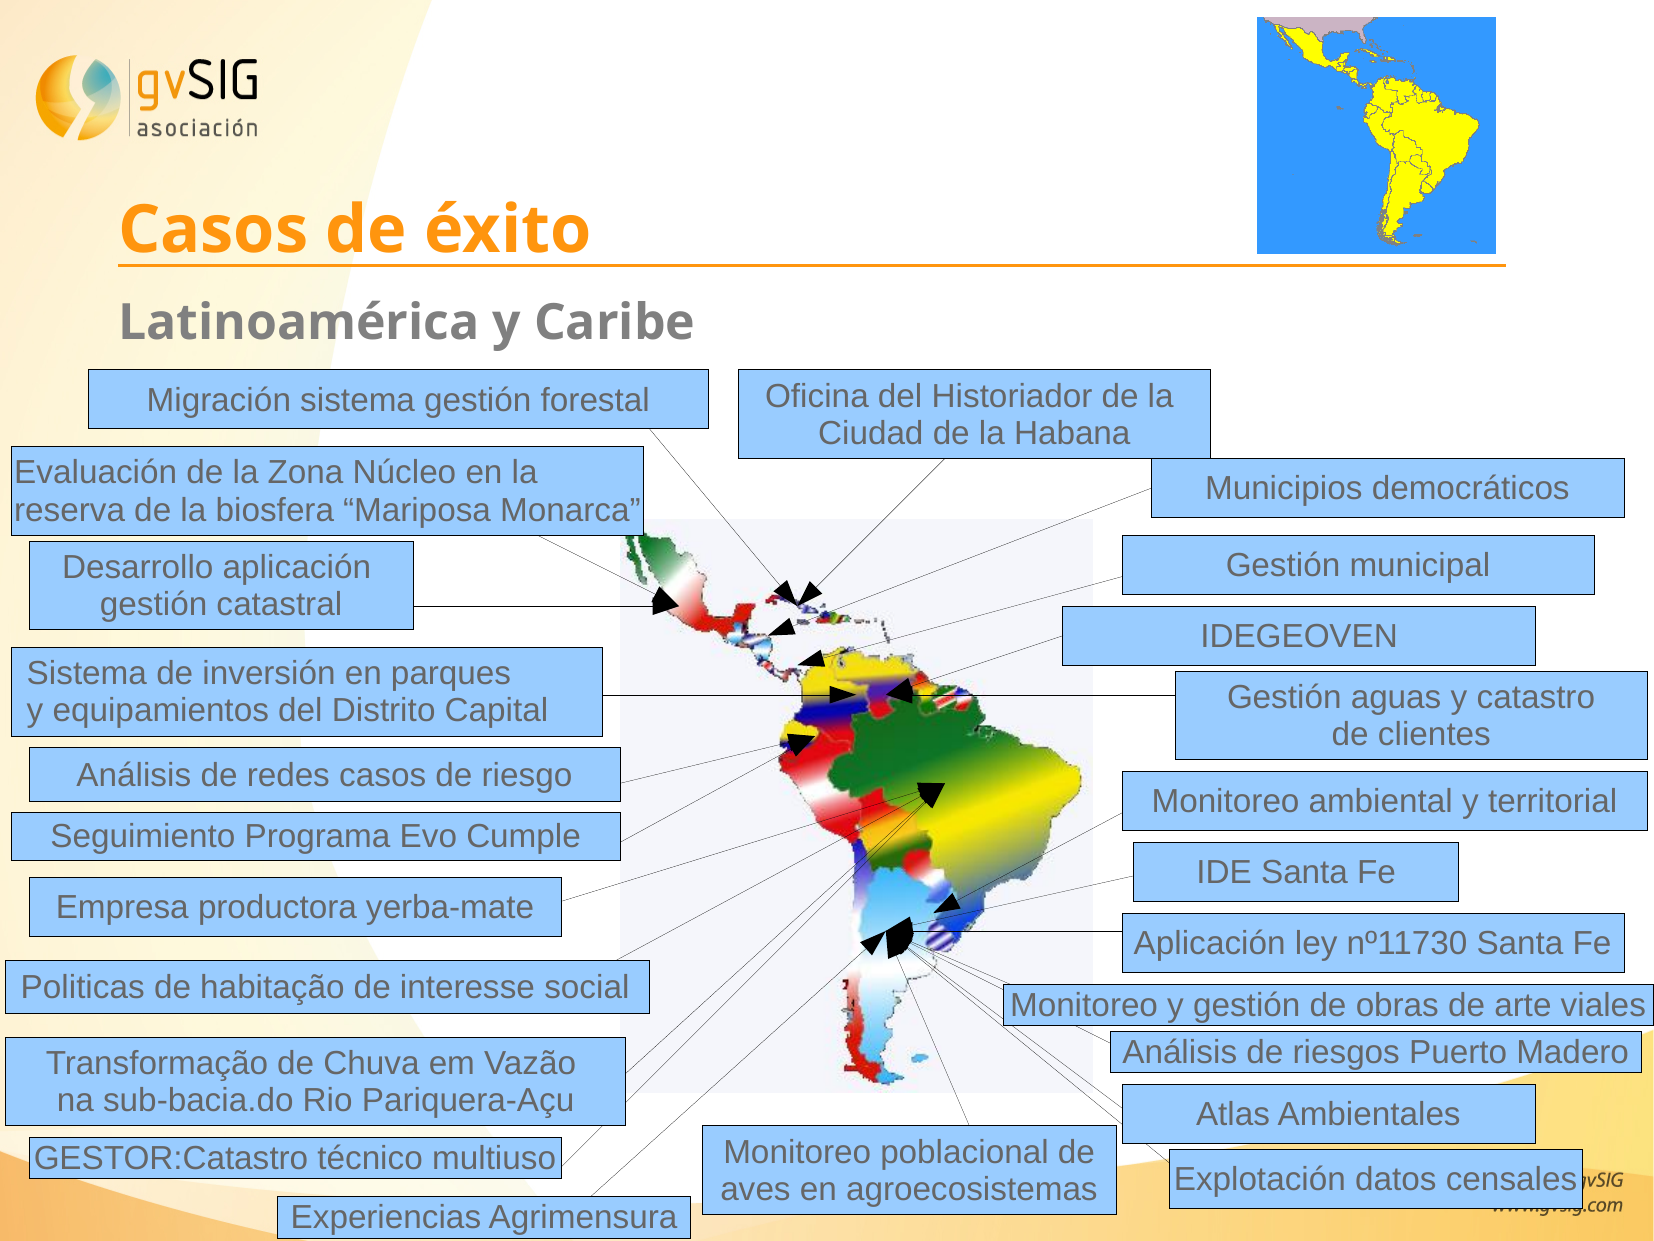

# Casos de éxito
Latinoamérica y Caribe
Migración sistema gestión forestal
Oficina del Historiador de la
Ciudad de la Habana
Evaluación de la Zona Núcleo en la
reserva de la biosfera “Mariposa Monarca”
Municipios democráticos
Gestión municipal
Desarrollo aplicación
gestión catastral
IDEGEOVEN
Sistema de inversión en parques
y equipamientos del Distrito Capital
Gestión aguas y catastro
de clientes
Análisis de redes casos de riesgo
Monitoreo ambiental y territorial
Seguimiento Programa Evo Cumple
IDE Santa Fe
Empresa productora yerba-mate
Aplicación ley nº11730 Santa Fe
Politicas de habitação de interesse social
Monitoreo y gestión de obras de arte viales
Análisis de riesgos Puerto Madero
Transformação de Chuva em Vazão
na sub-bacia.do Rio Pariquera-Açu
Atlas Ambientales
Monitoreo poblacional de
aves en agroecosistemas
GESTOR:Catastro técnico multiuso
Explotación datos censales
Experiencias Agrimensura